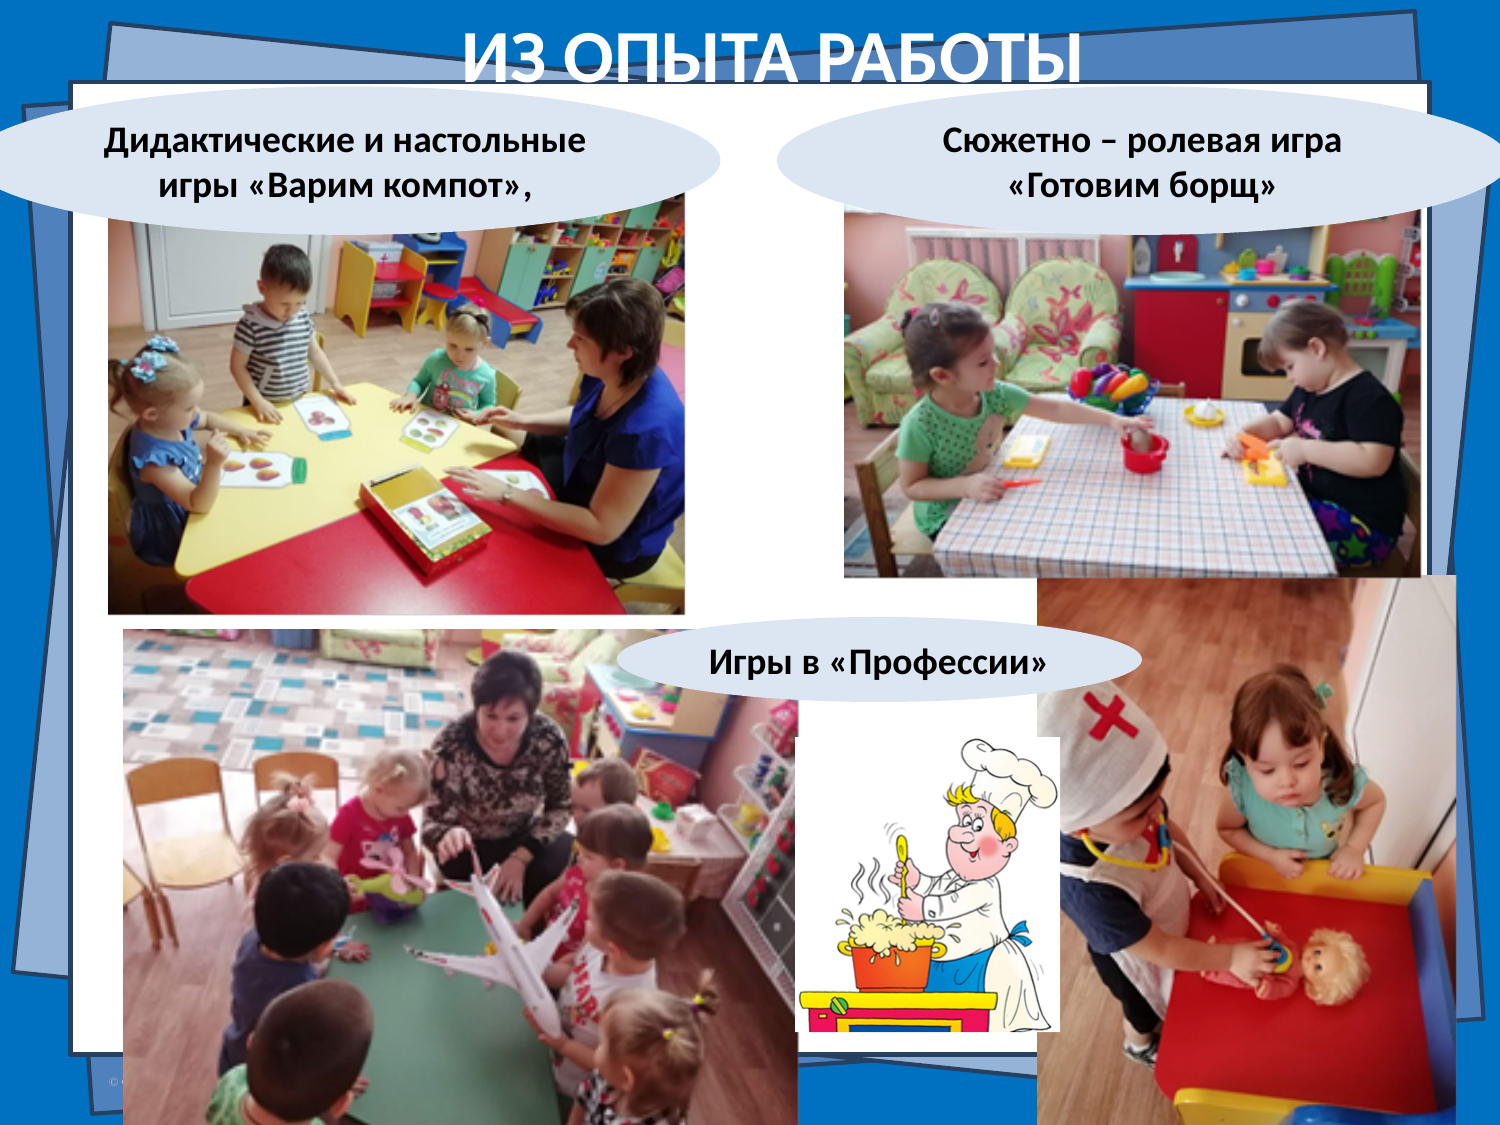

ИЗ ОПЫТА РАБОТЫ
Дидактические и настольные игры «Варим компот»,
Сюжетно – ролевая игра «Готовим борщ»
Игры в «Профессии»